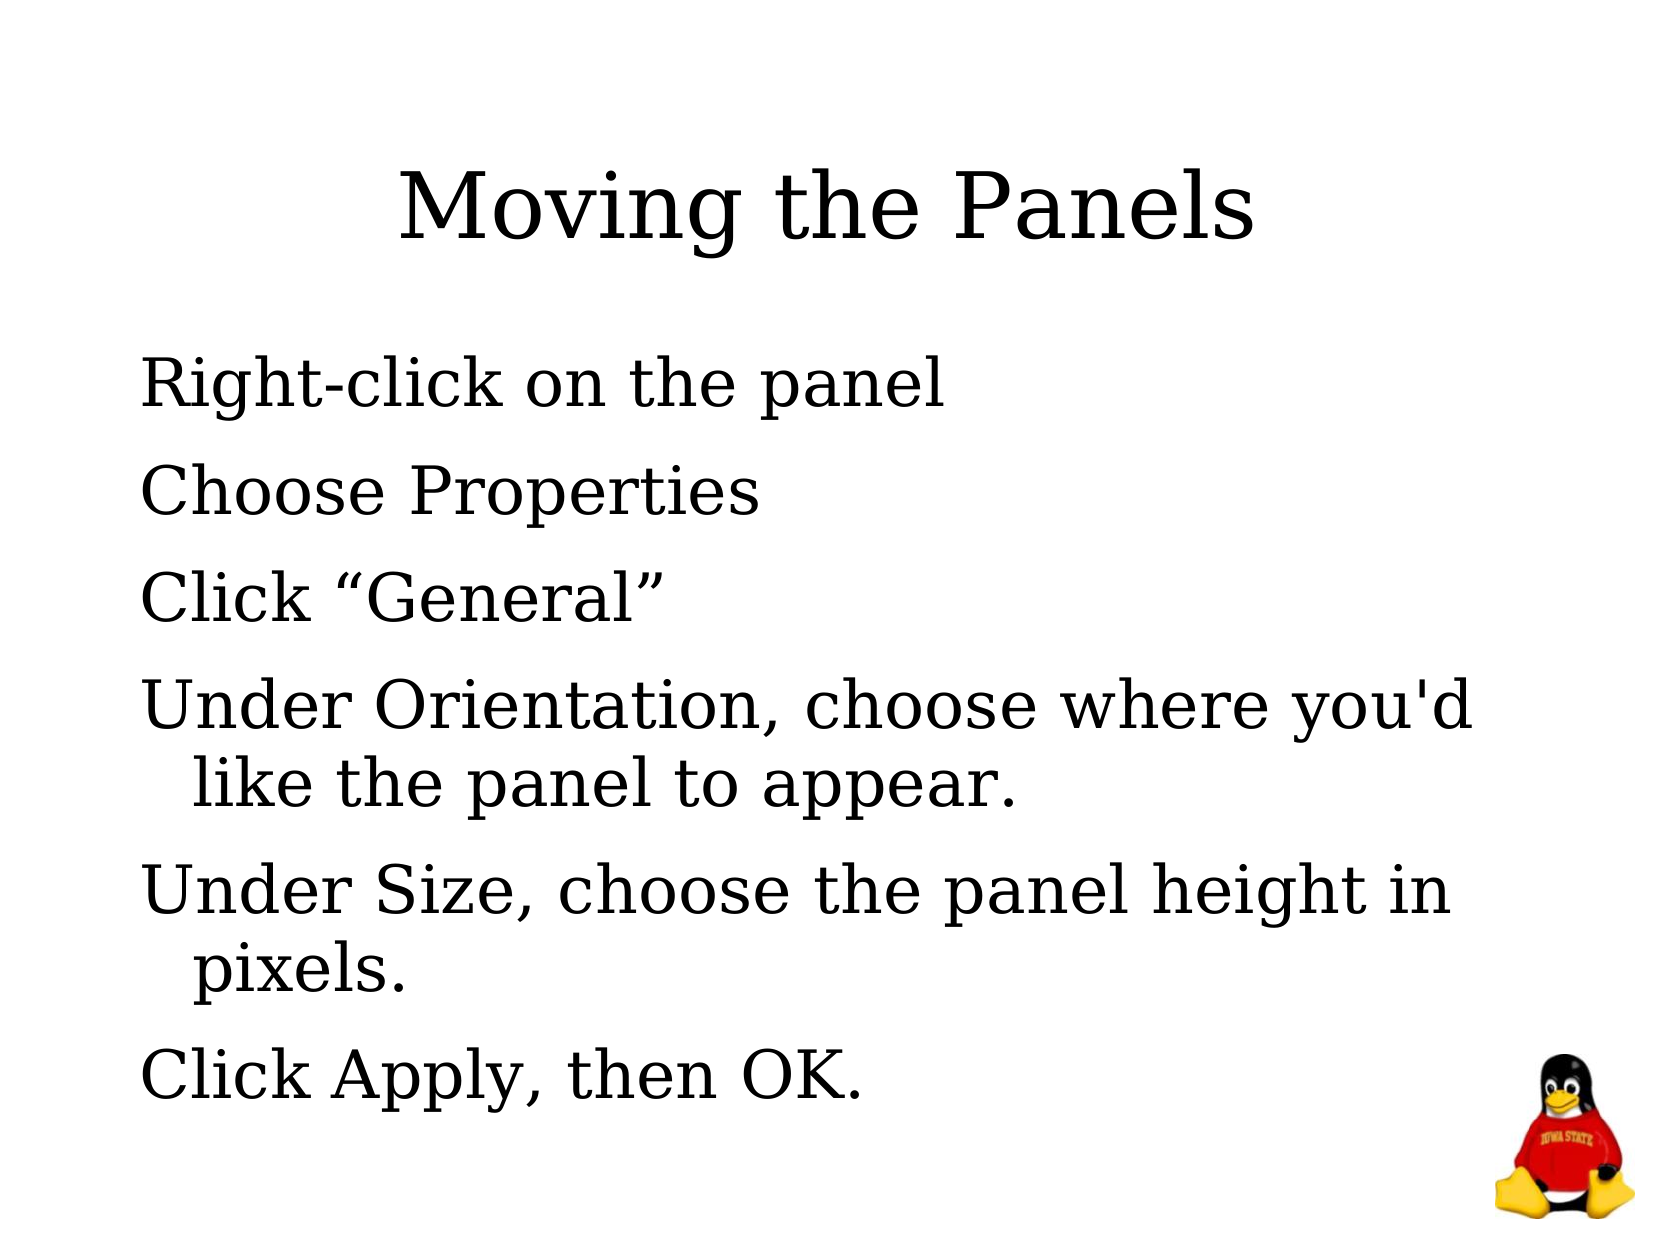

# Moving the Panels
Right-click on the panel
Choose Properties
Click “General”
Under Orientation, choose where you'd like the panel to appear.
Under Size, choose the panel height in pixels.
Click Apply, then OK.